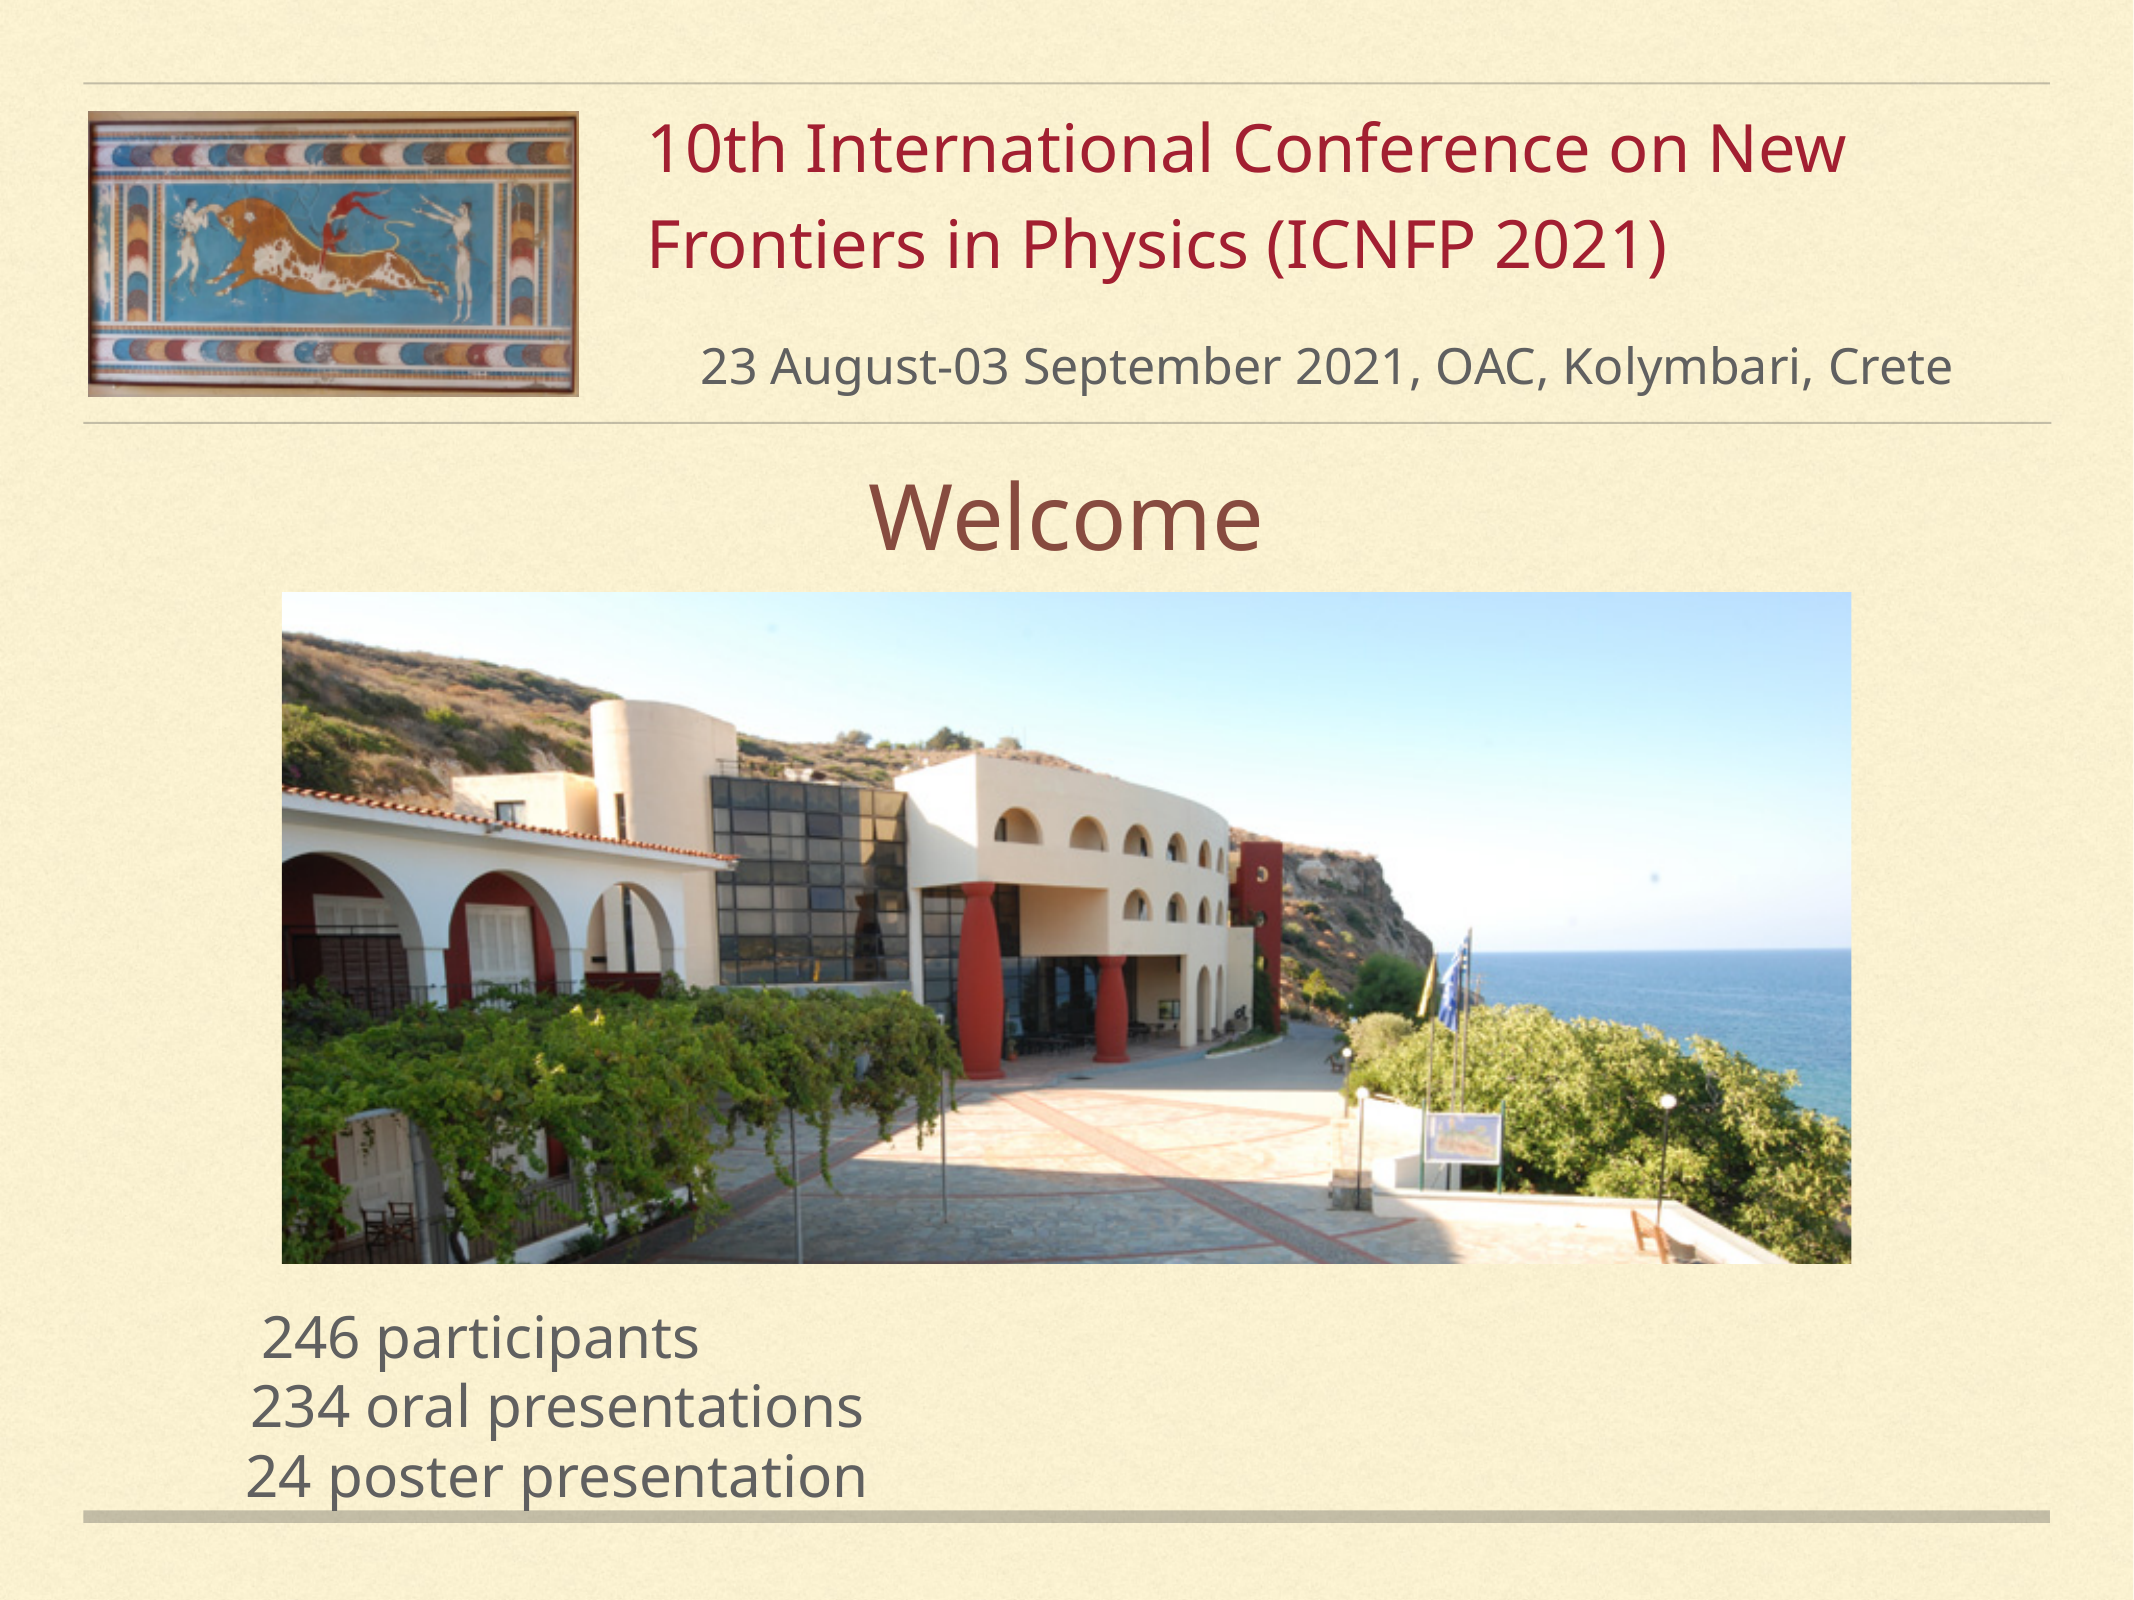

# 10th International Conference on New Frontiers in Physics (ICNFP 2021)
23 August-03 September 2021, OAC, Kolymbari, Crete
Welcome
246 participants
 234 oral presentations
 24 poster presentation